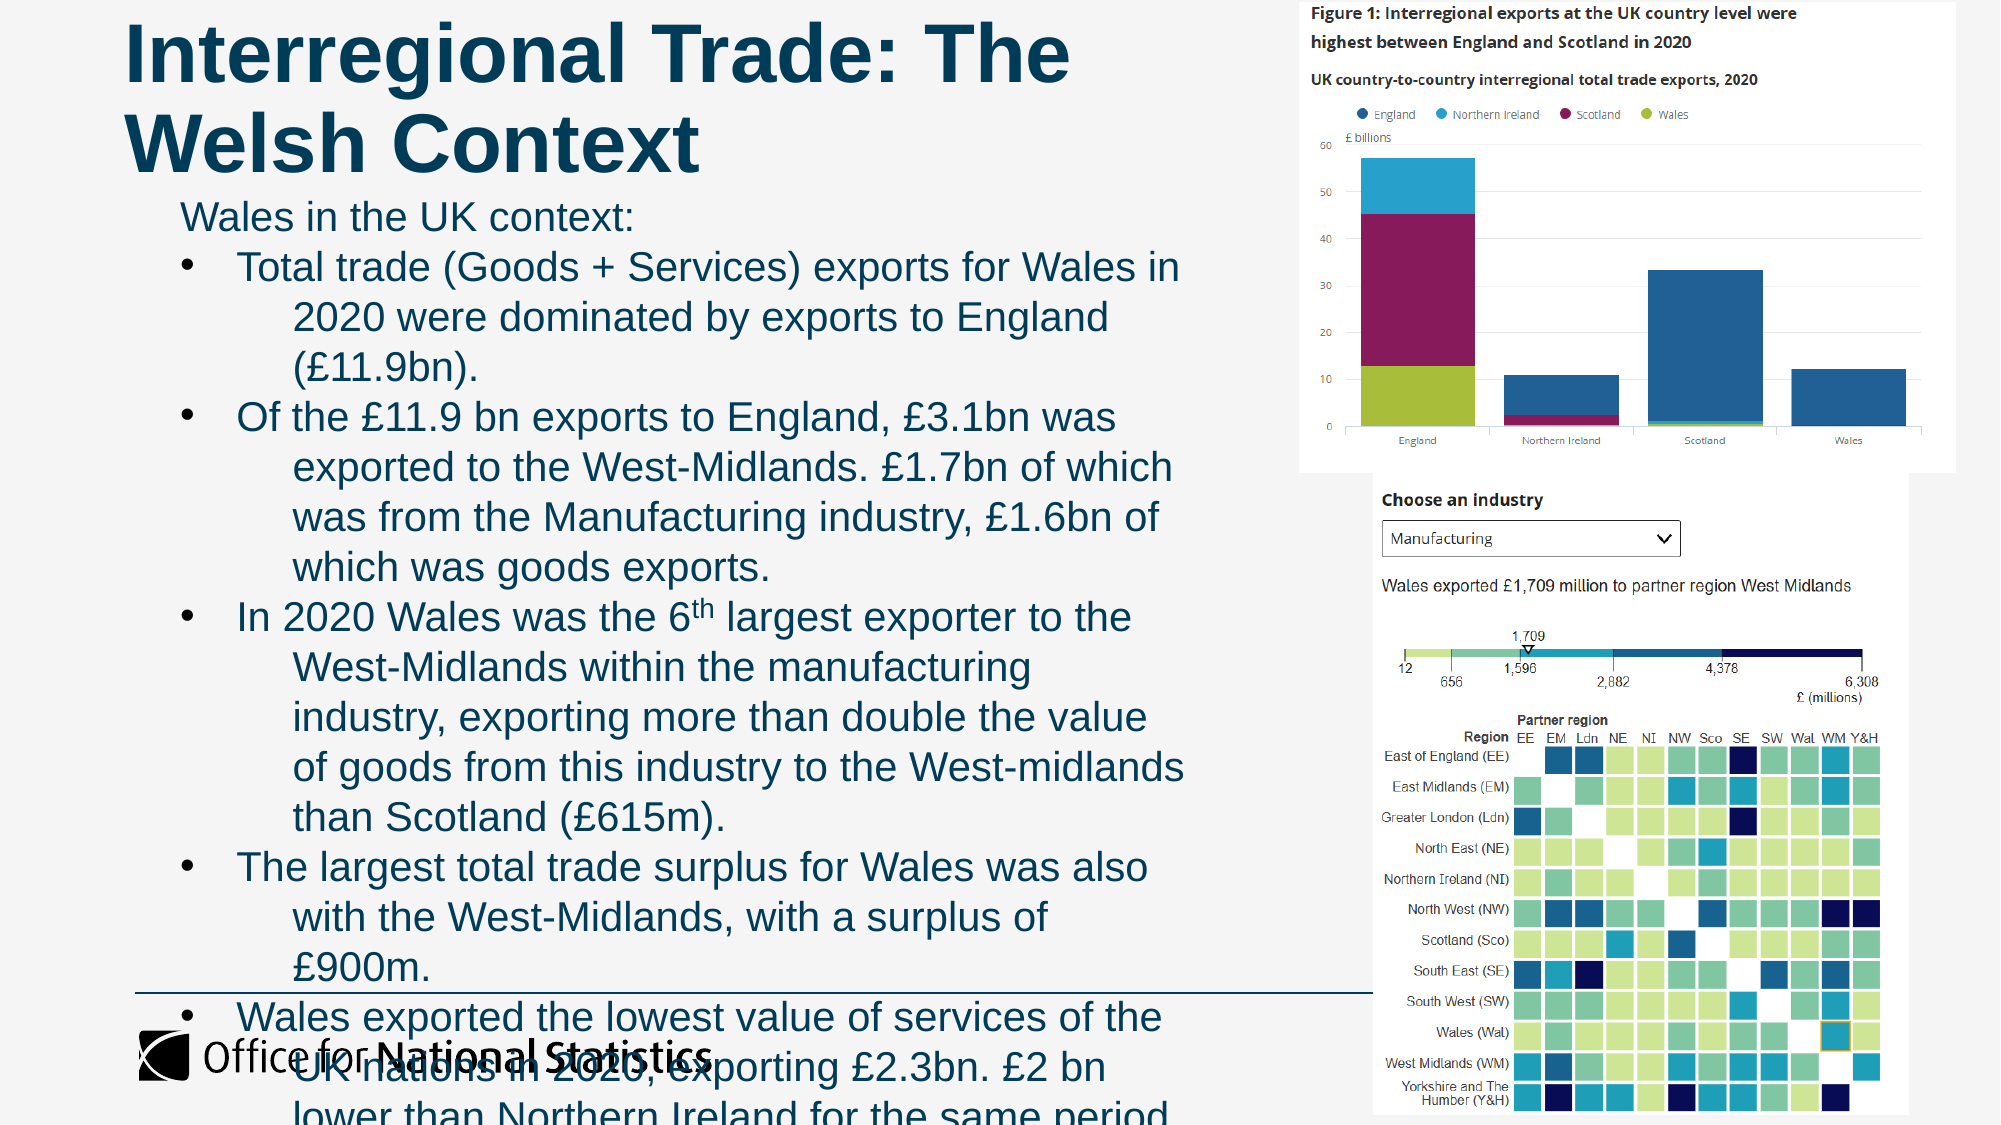

Interregional Trade: The Welsh Context
Wales in the UK context:
Total trade (Goods + Services) exports for Wales in 2020 were dominated by exports to England (£11.9bn).
Of the £11.9 bn exports to England, £3.1bn was exported to the West-Midlands. £1.7bn of which was from the Manufacturing industry, £1.6bn of which was goods exports.
In 2020 Wales was the 6th largest exporter to the West-Midlands within the manufacturing industry, exporting more than double the value of goods from this industry to the West-midlands than Scotland (£615m).
The largest total trade surplus for Wales was also with the West-Midlands, with a surplus of £900m.
Wales exported the lowest value of services of the UK nations in 2020, exporting £2.3bn. £2 bn lower than Northern Ireland for the same period (£4.3)